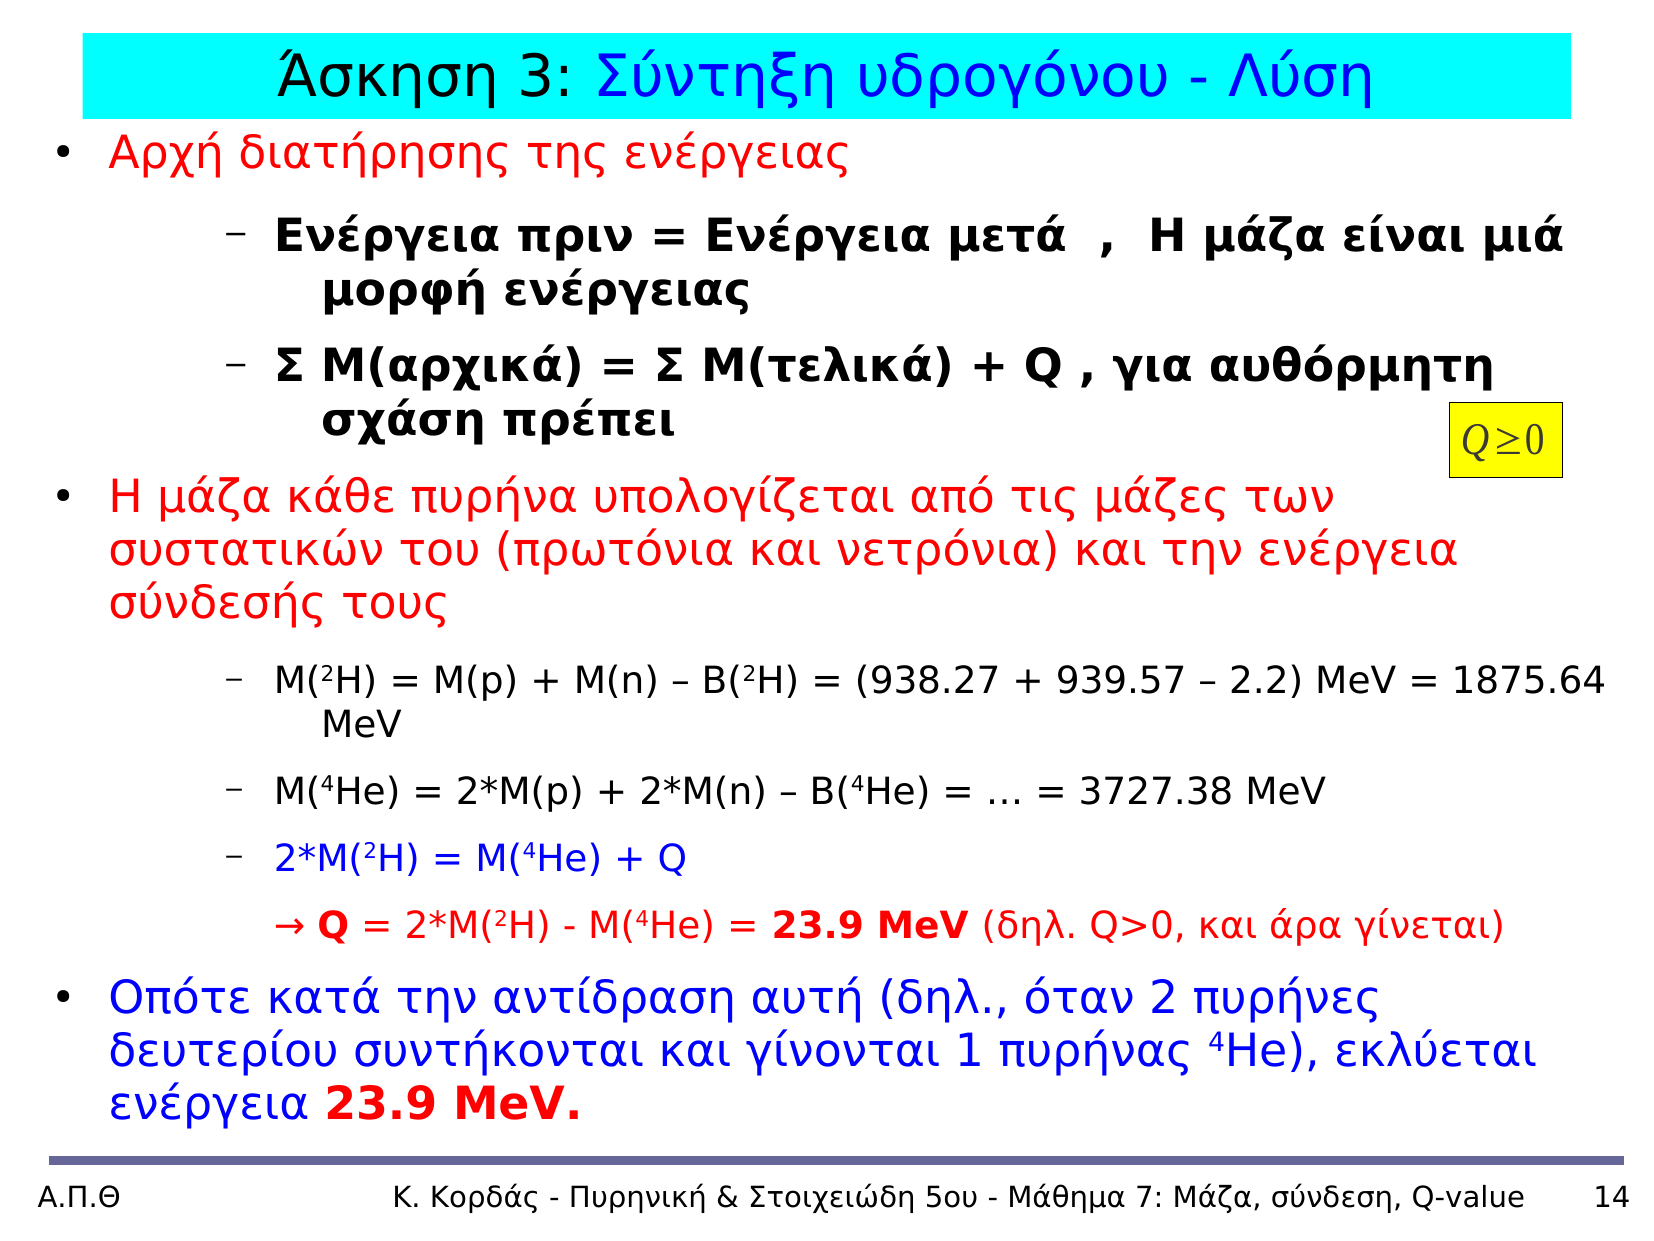

# Άσκηση 3: Σύντηξη υδρογόνου - Λύση
Αρχή διατήρησης της ενέργειας
Ενέργεια πριν = Ενέργεια μετά , Η μάζα είναι μιά μορφή ενέργειας
Σ Μ(αρχικά) = Σ Μ(τελικά) + Q , για αυθόρμητη σχάση πρέπει
Η μάζα κάθε πυρήνα υπολογίζεται από τις μάζες των συστατικών του (πρωτόνια και νετρόνια) και την ενέργεια σύνδεσής τους
Μ(2Η) = M(p) + M(n) – B(2Η) = (938.27 + 939.57 – 2.2) MeV = 1875.64 MeV
Μ(4Ηe) = 2*M(p) + 2*M(n) – B(4Ηe) = … = 3727.38 MeV
2*Μ(2H) = Μ(4He) + Q
→ Q = 2*Μ(2H) - Μ(4He) = 23.9 MeV (δηλ. Q>0, και άρα γίνεται)
Οπότε κατά την αντίδραση αυτή (δηλ., όταν 2 πυρήνες δευτερίου συντήκονται και γίνονται 1 πυρήνας 4He), εκλύεται ενέργεια 23.9 MeV.
Α.Π.Θ
Κ. Κορδάς - Πυρηνική & Στοιχειώδη 5ου - Μάθημα 7: Mάζα, σύνδεση, Q-value
14